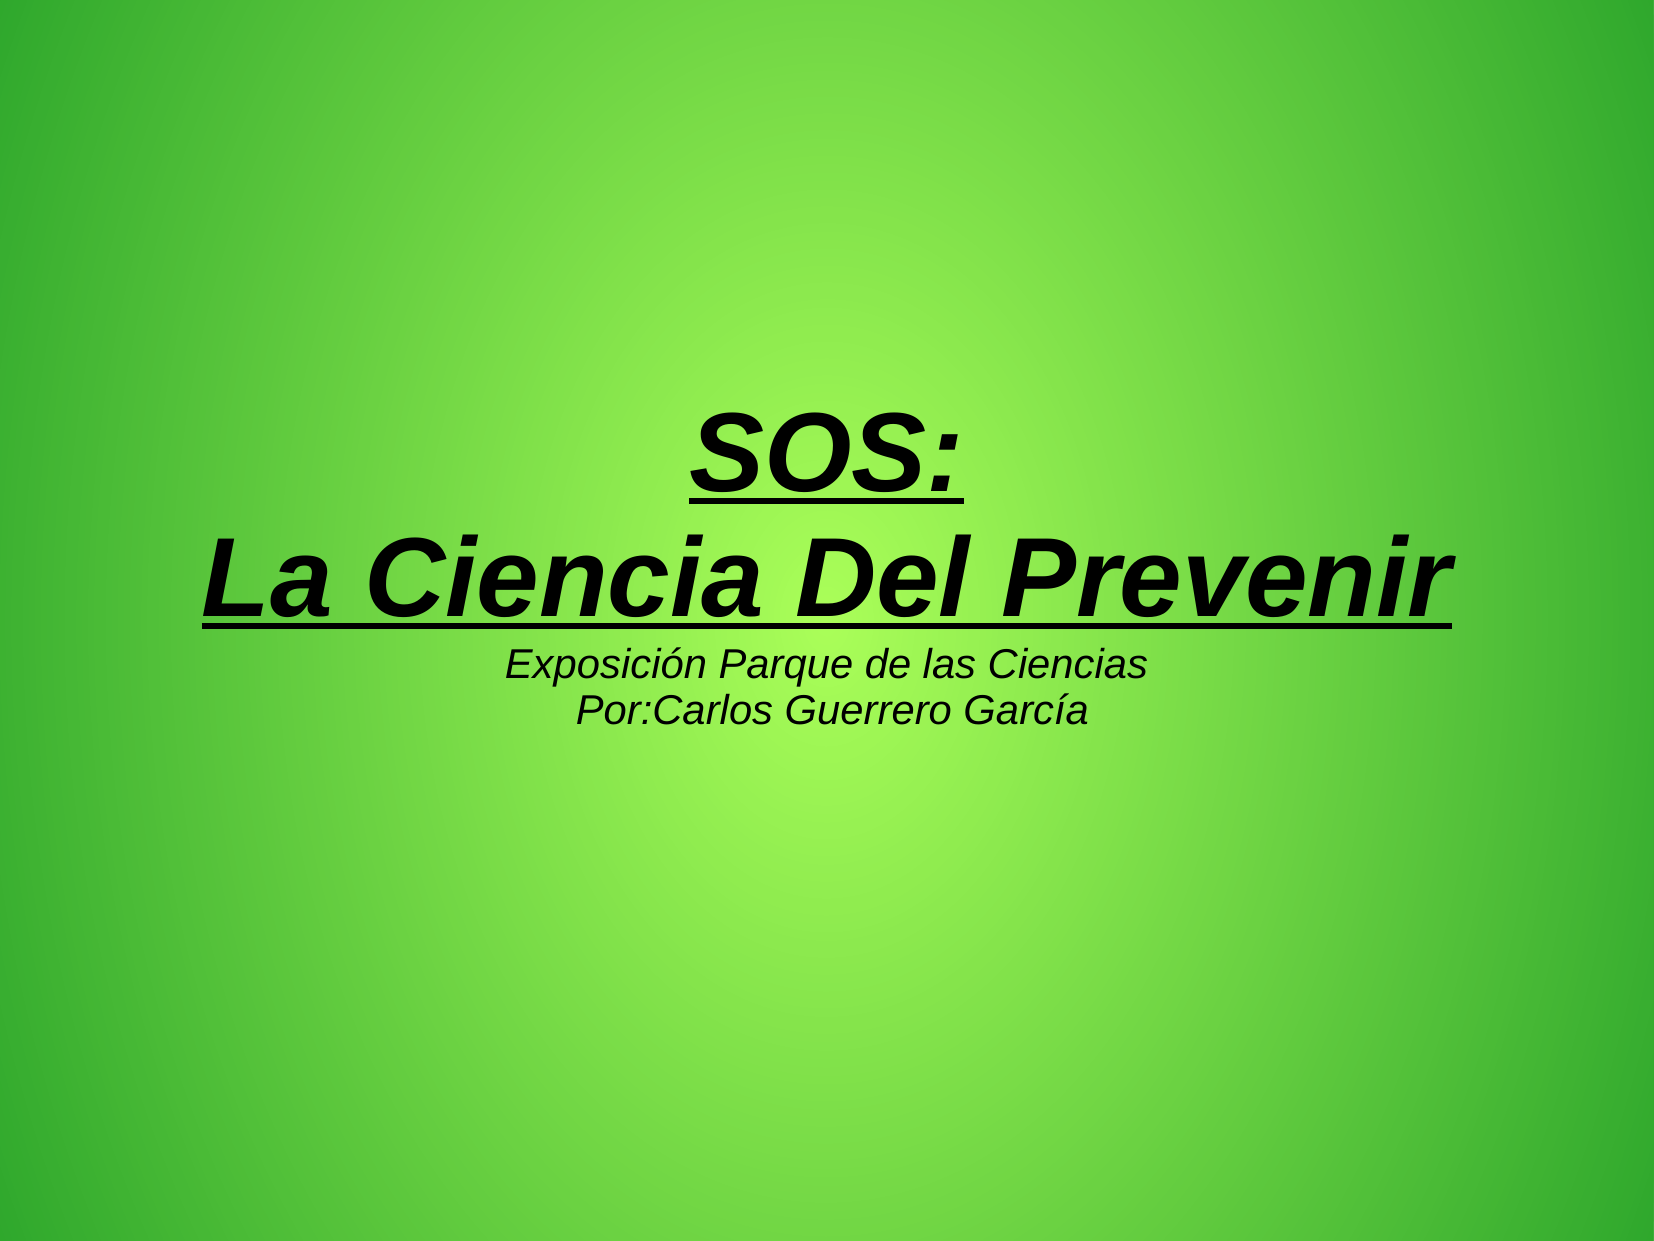

# SOS: La Ciencia Del Prevenir Exposición Parque de las Ciencias Por:Carlos Guerrero García